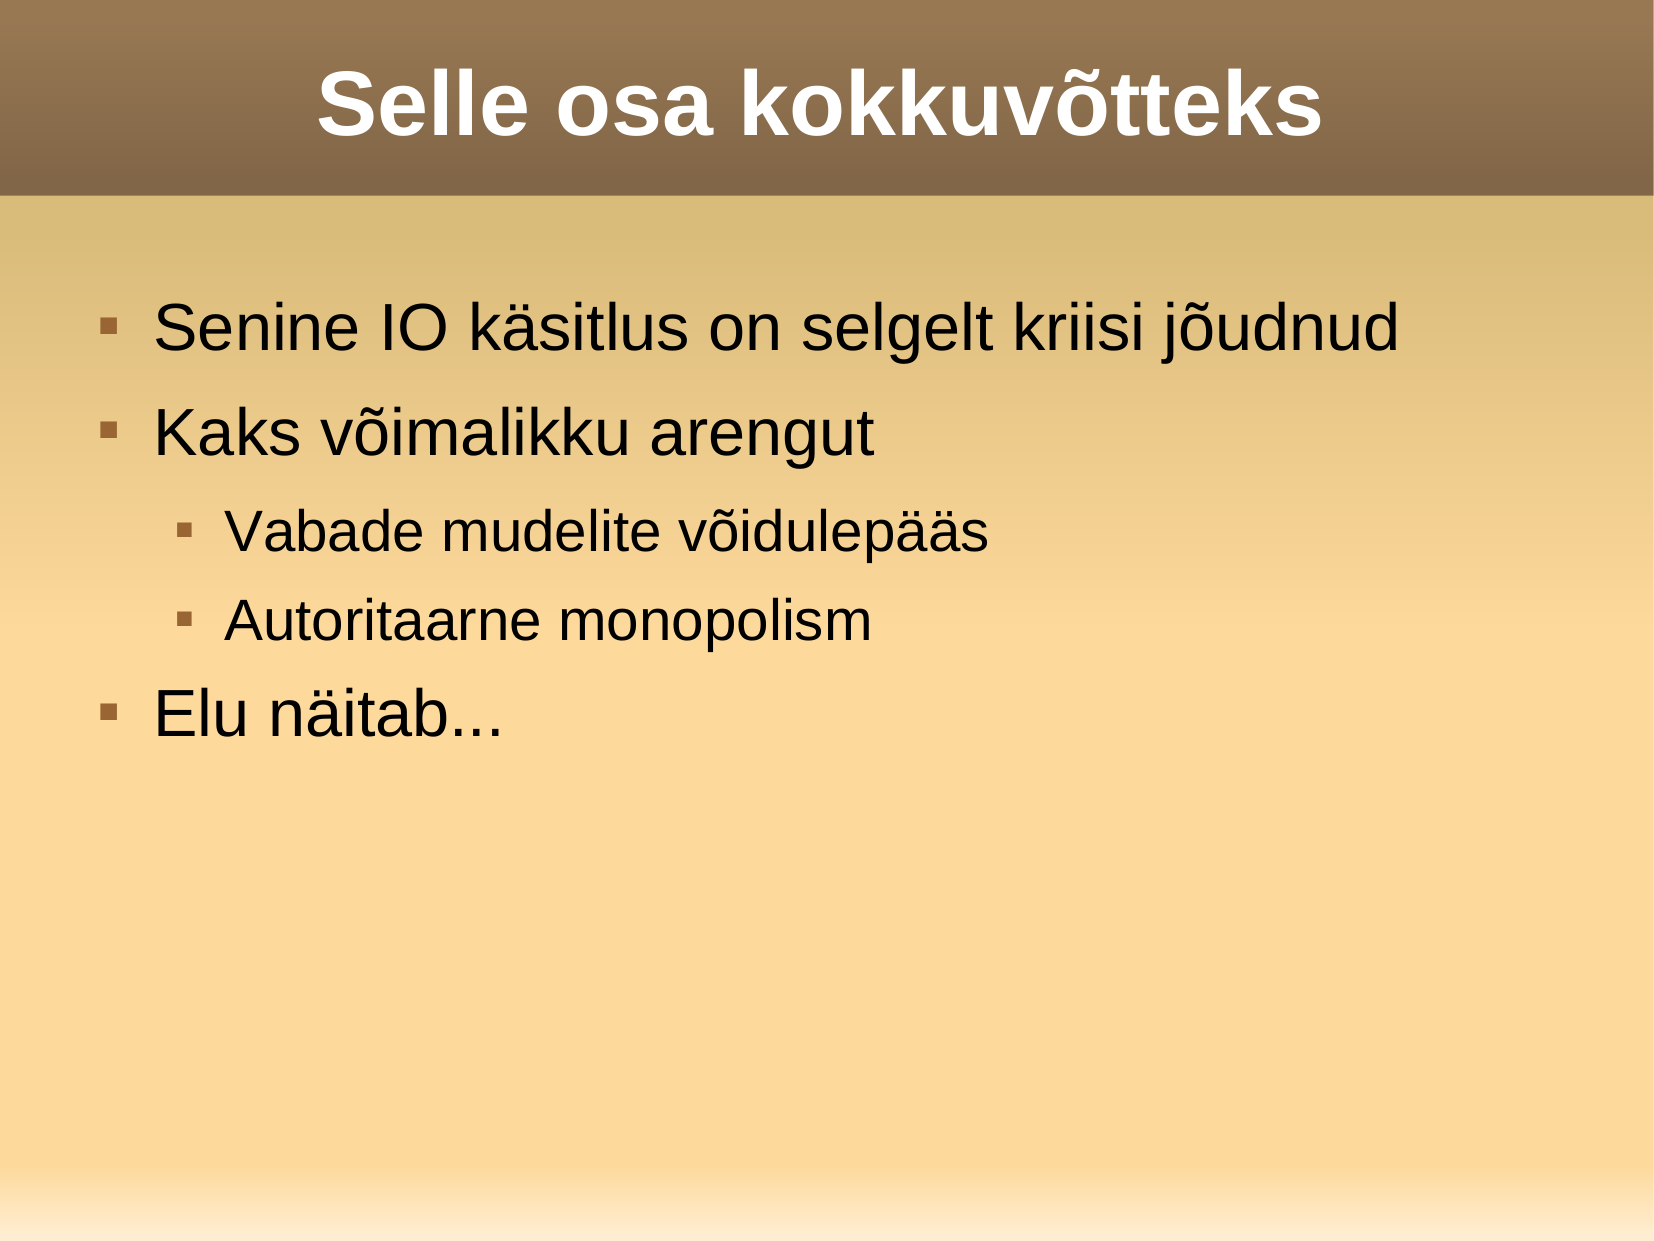

# Selle osa kokkuvõtteks
Senine IO käsitlus on selgelt kriisi jõudnud
Kaks võimalikku arengut
Vabade mudelite võidulepääs
Autoritaarne monopolism
Elu näitab...